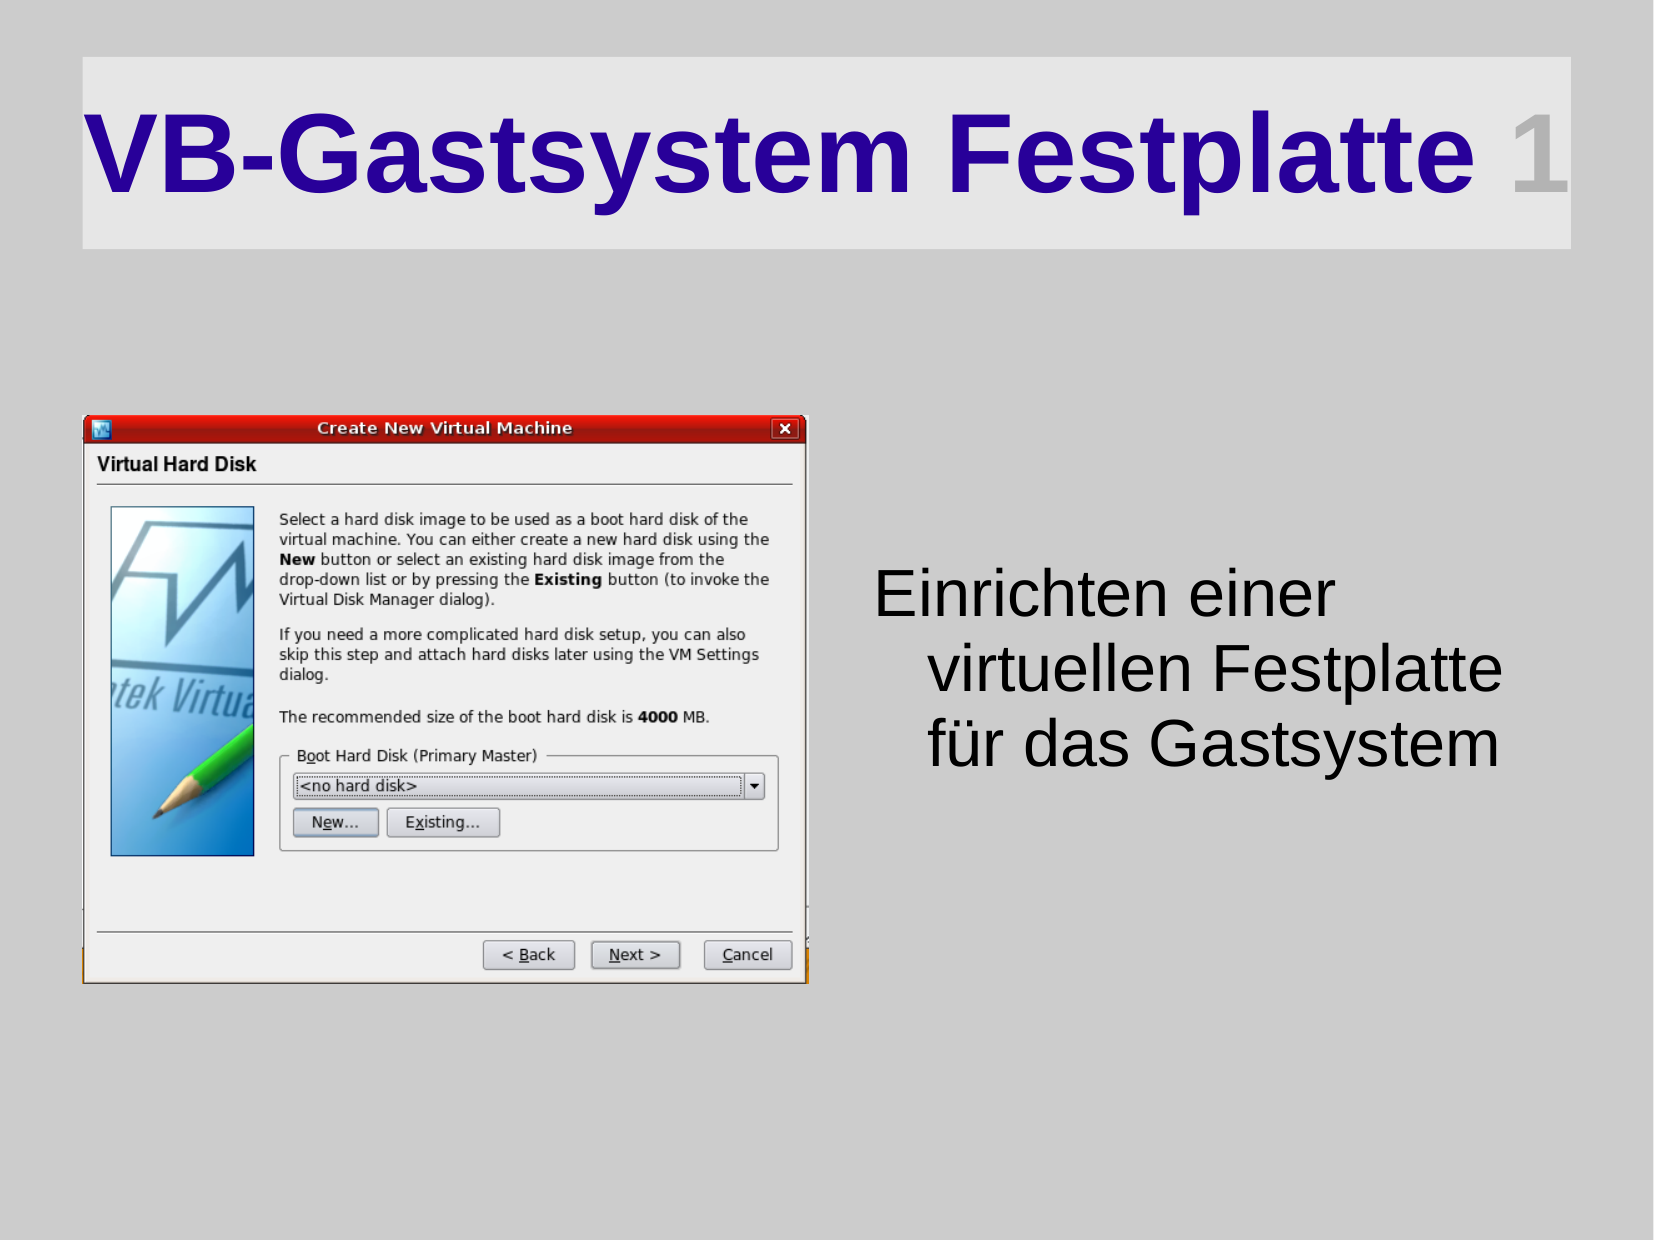

# VB-Gastsystem Festplatte 1
Einrichten einer virtuellen Festplatte für das Gastsystem